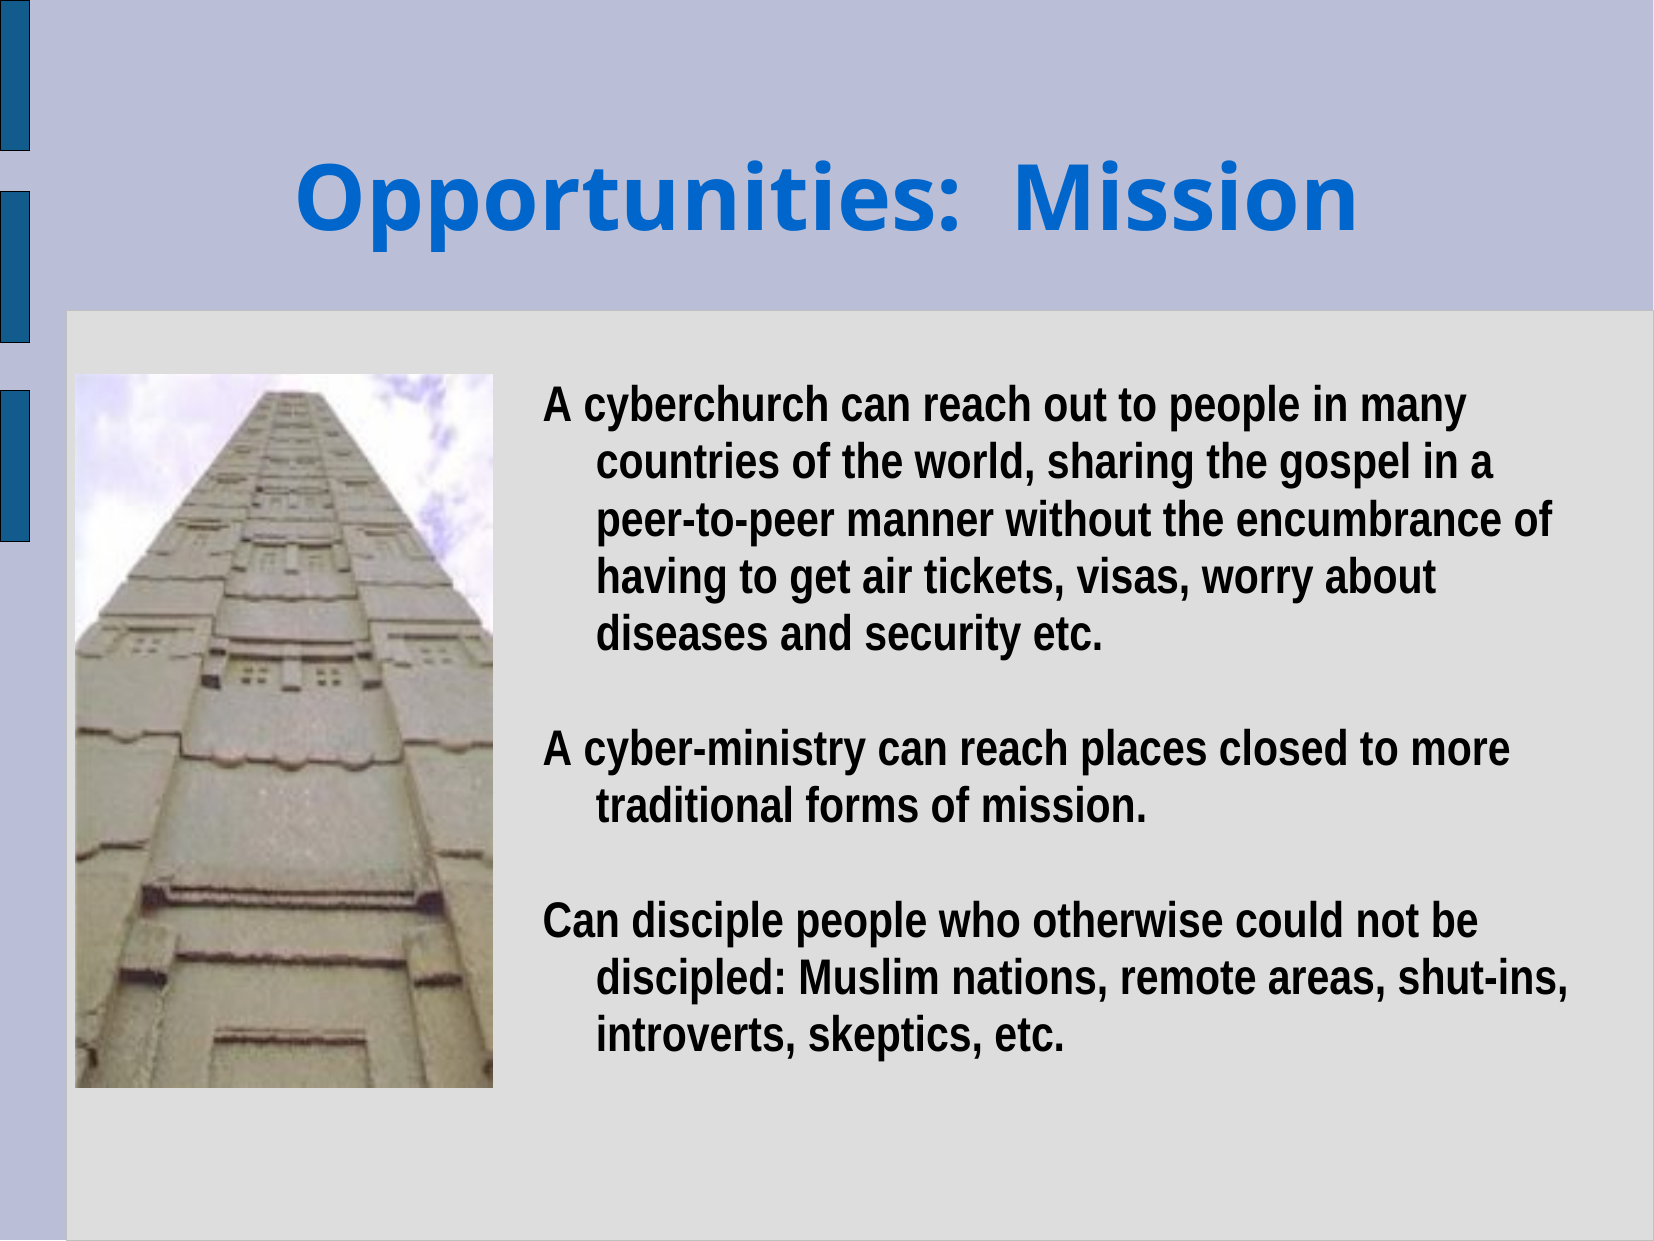

# Opportunities: Mission
A cyberchurch can reach out to people in many countries of the world, sharing the gospel in a peer-to-peer manner without the encumbrance of having to get air tickets, visas, worry about diseases and security etc.
A cyber-ministry can reach places closed to more traditional forms of mission.
Can disciple people who otherwise could not be discipled: Muslim nations, remote areas, shut-ins, introverts, skeptics, etc.